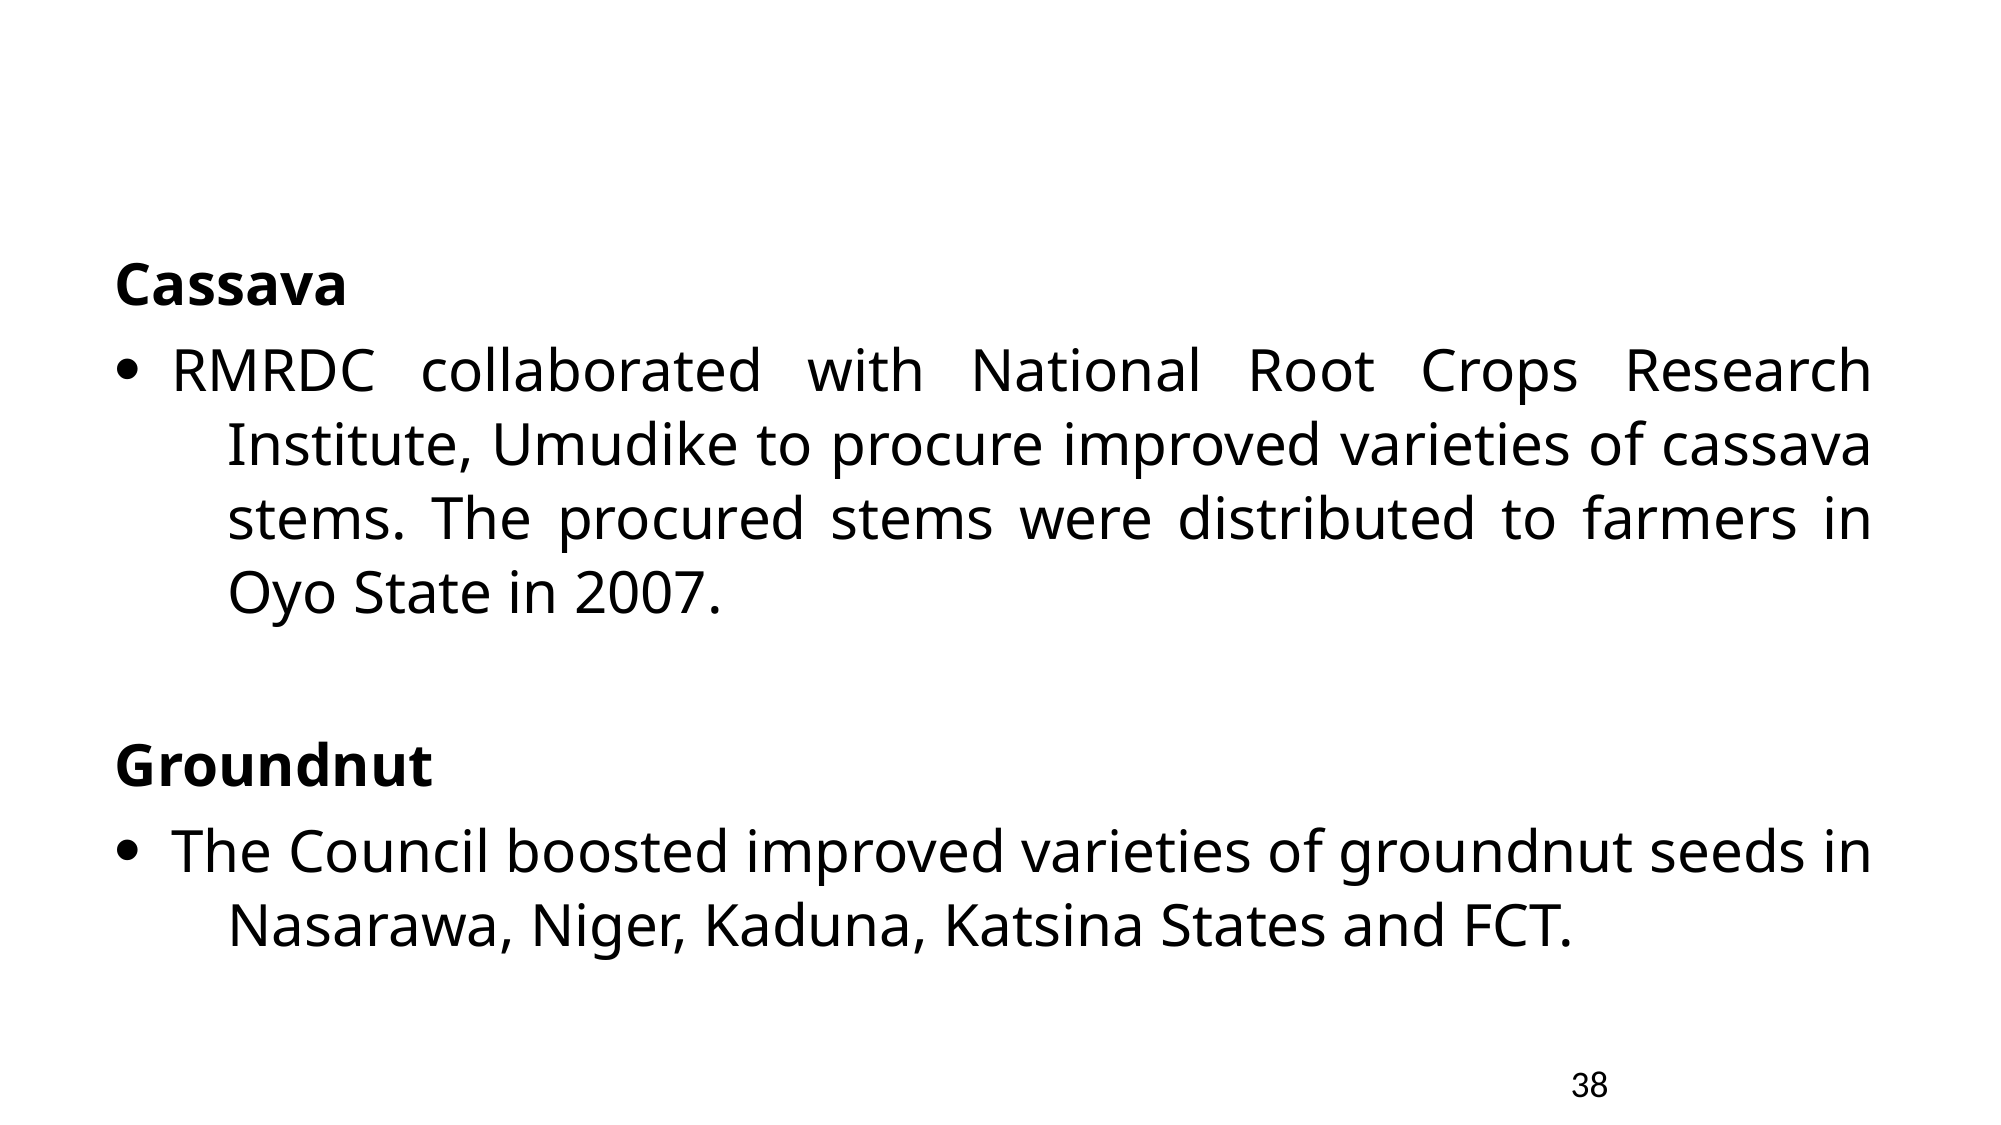

# Cassava
RMRDC collaborated with National Root Crops Research Institute, Umudike to procure improved varieties of cassava stems. The procured stems were distributed to farmers in Oyo State in 2007.
Groundnut
The Council boosted improved varieties of groundnut seeds in Nasarawa, Niger, Kaduna, Katsina States and FCT.